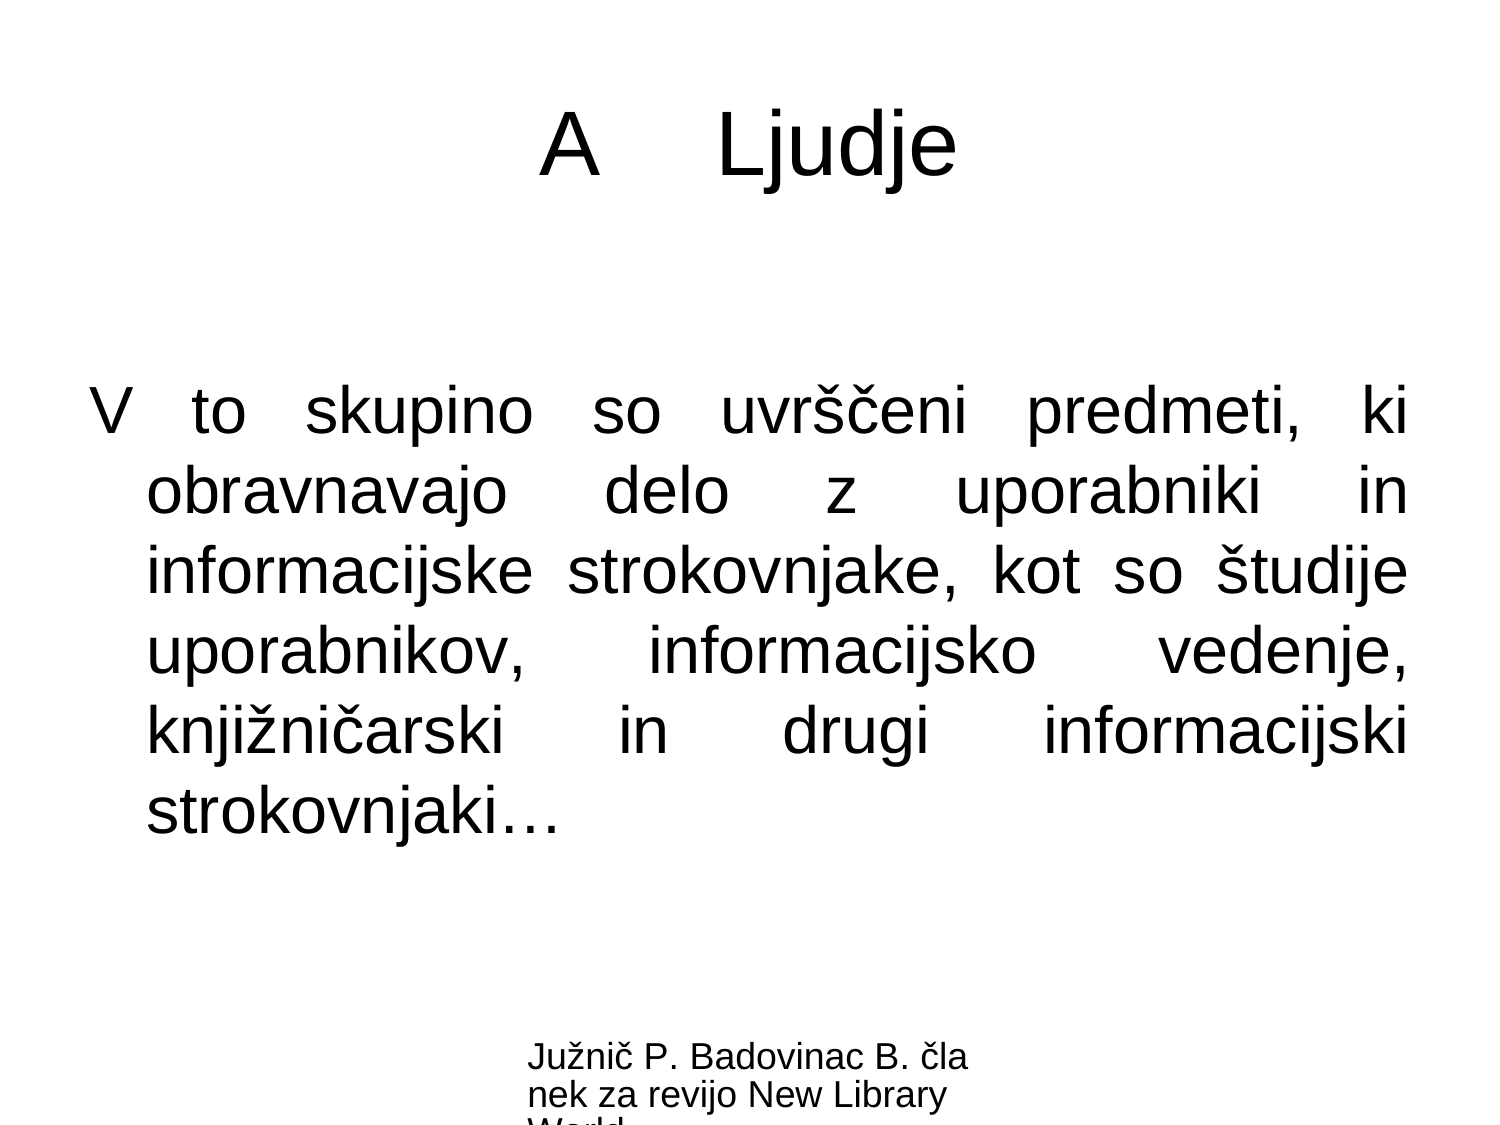

# A	 Ljudje
V to skupino so uvrščeni predmeti, ki obravnavajo delo z uporabniki in informacijske strokovnjake, kot so študije uporabnikov, informacijsko vedenje, knjižničarski in drugi informacijski strokovnjaki…
Južnič P. Badovinac B. članek za revijo New Library World